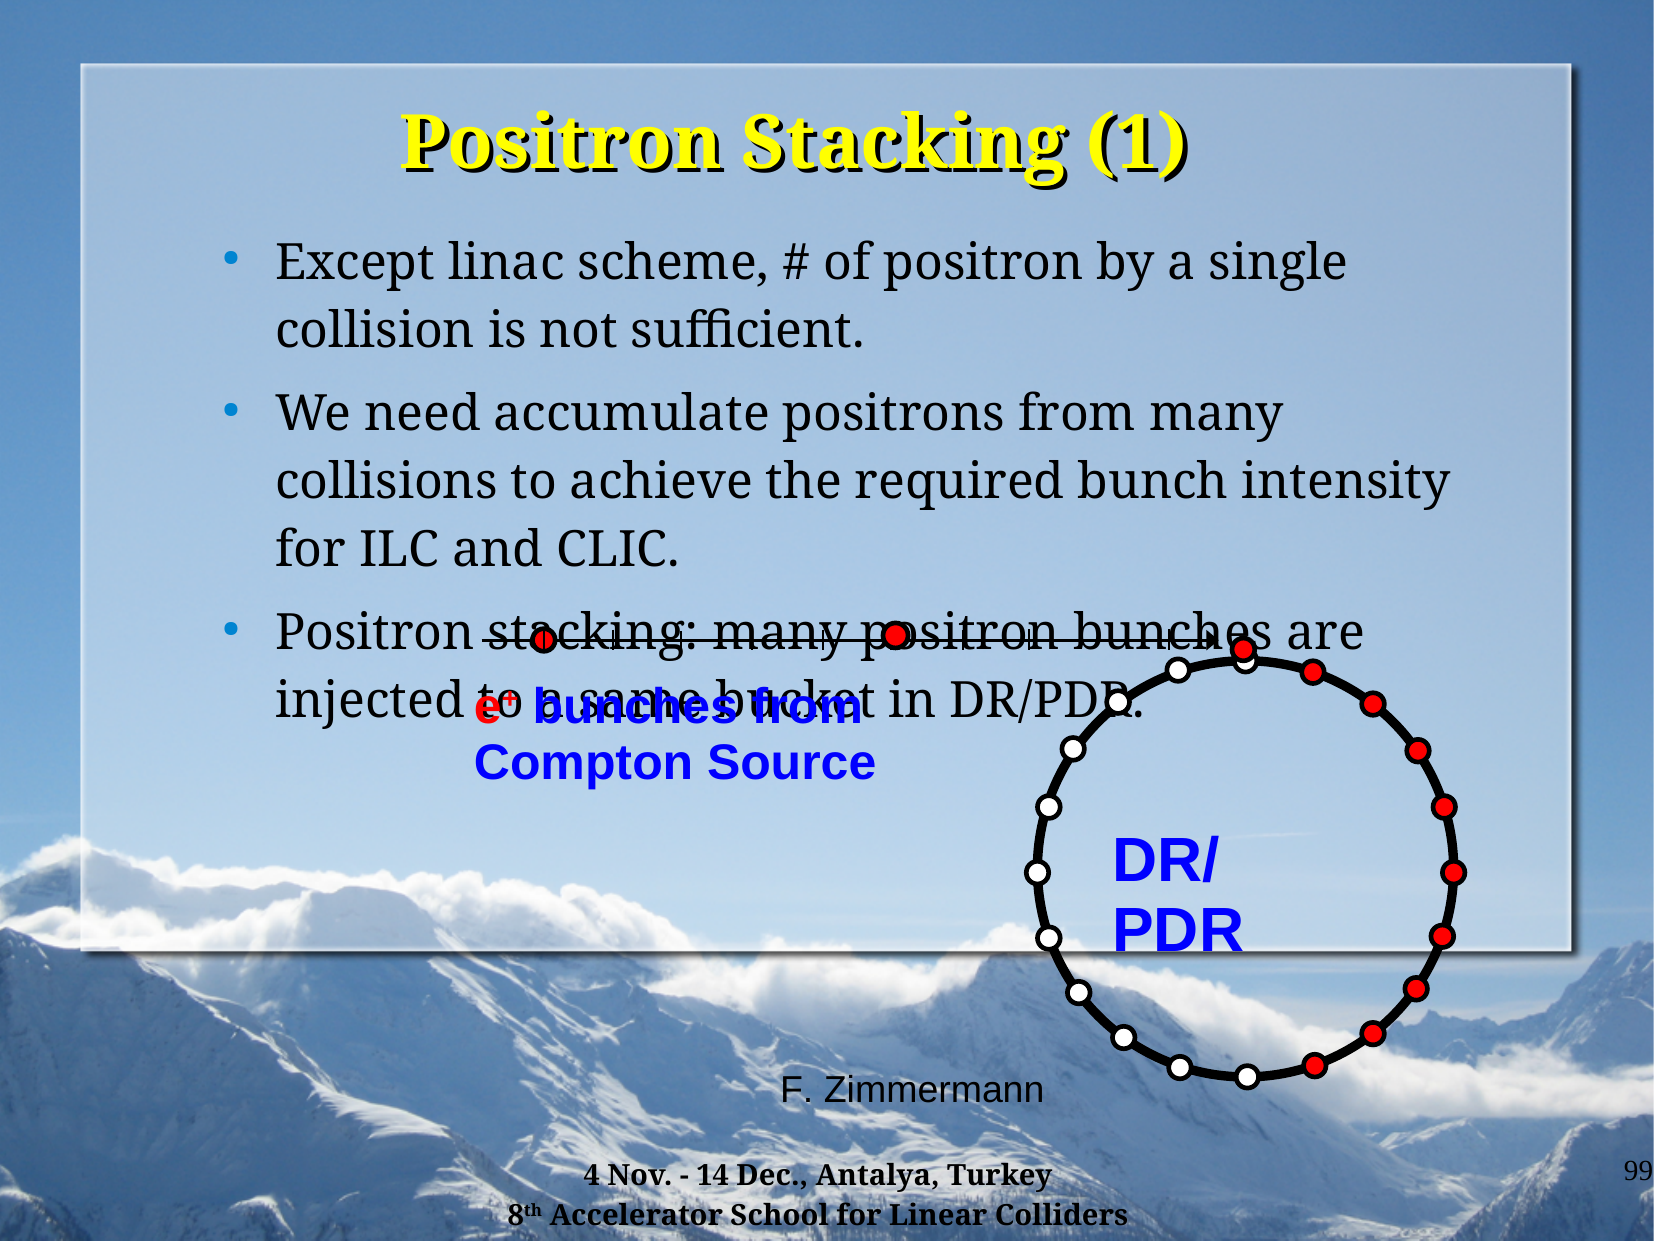

# Positron Stacking (1)
Except linac scheme, # of positron by a single collision is not sufficient.
We need accumulate positrons from many collisions to achieve the required bunch intensity for ILC and CLIC.
Positron stacking: many positron bunches are injected to a same bucket in DR/PDR.
e+ bunches from Compton Source
DR/PDR
F. Zimmermann
99